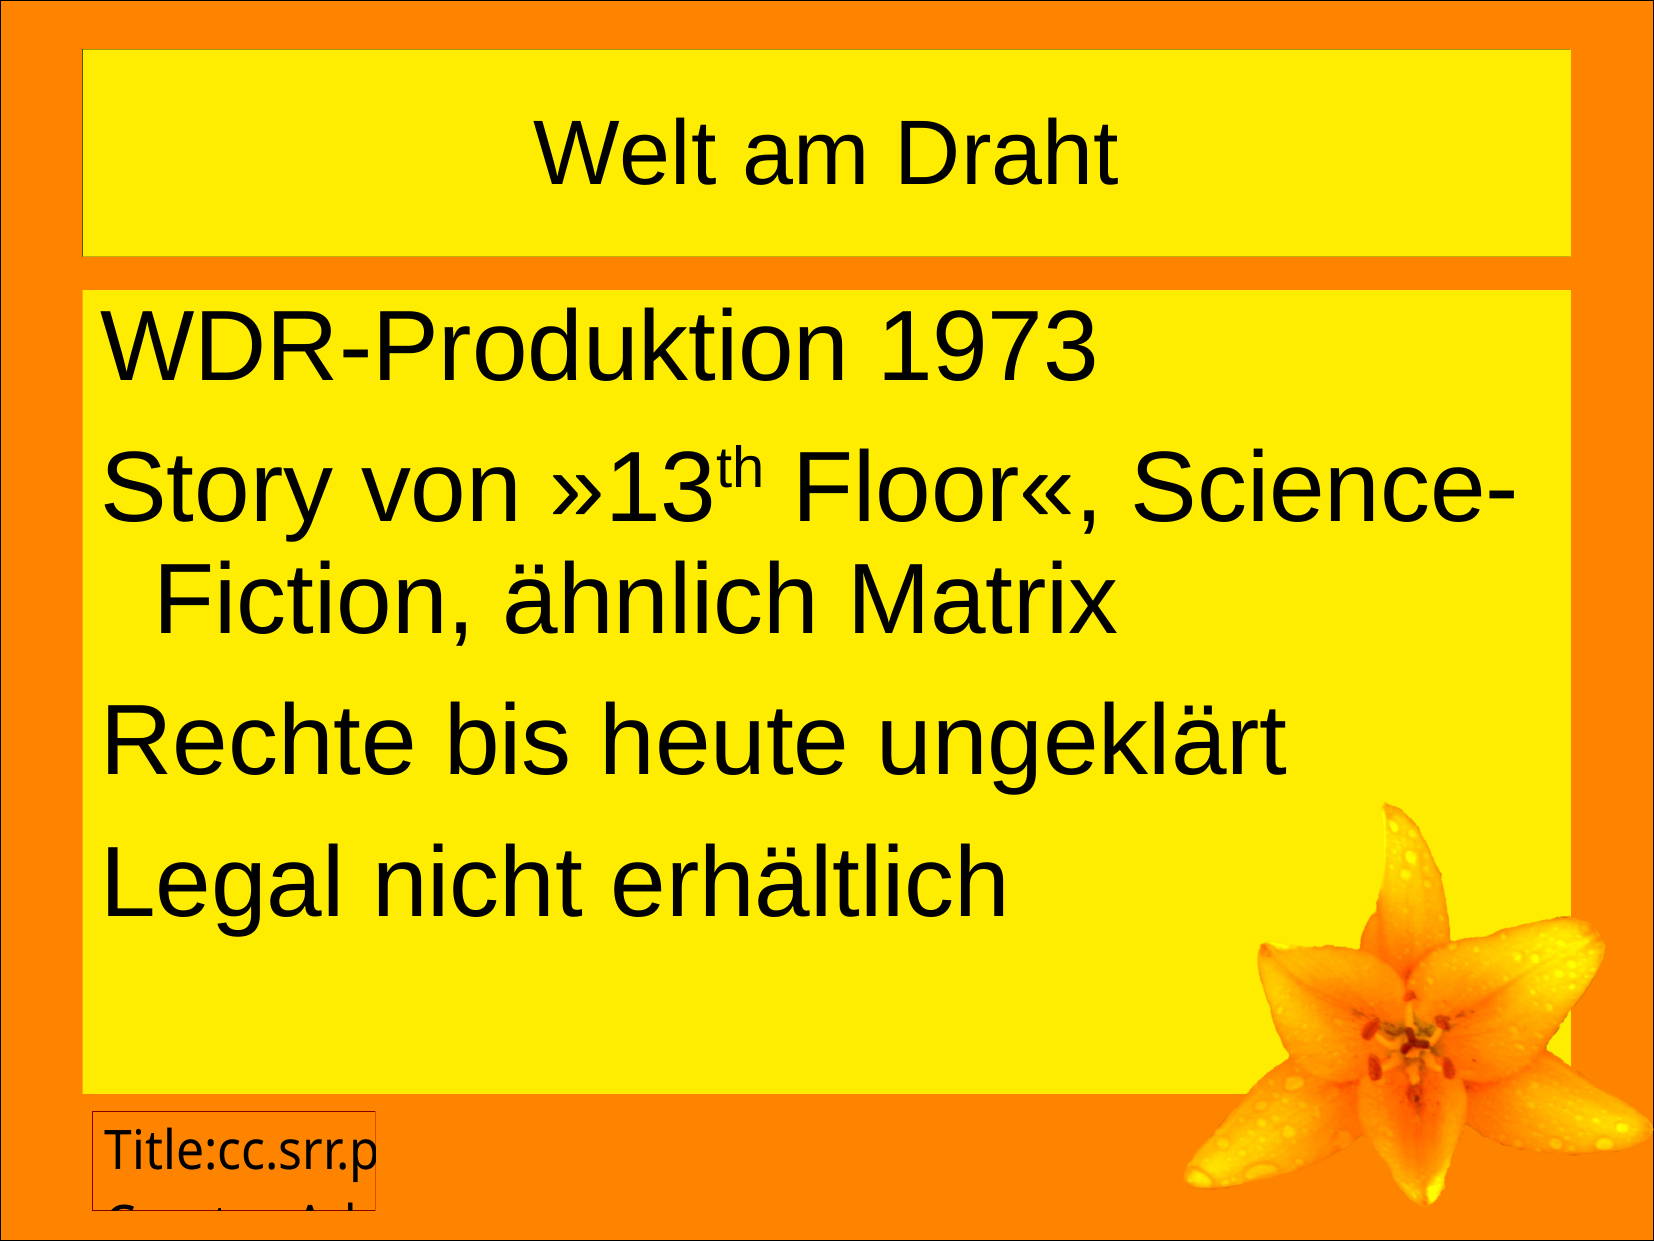

# Welt am Draht
WDR-Produktion 1973
Story von »13th Floor«, Science-Fiction, ähnlich Matrix
Rechte bis heute ungeklärt
Legal nicht erhältlich